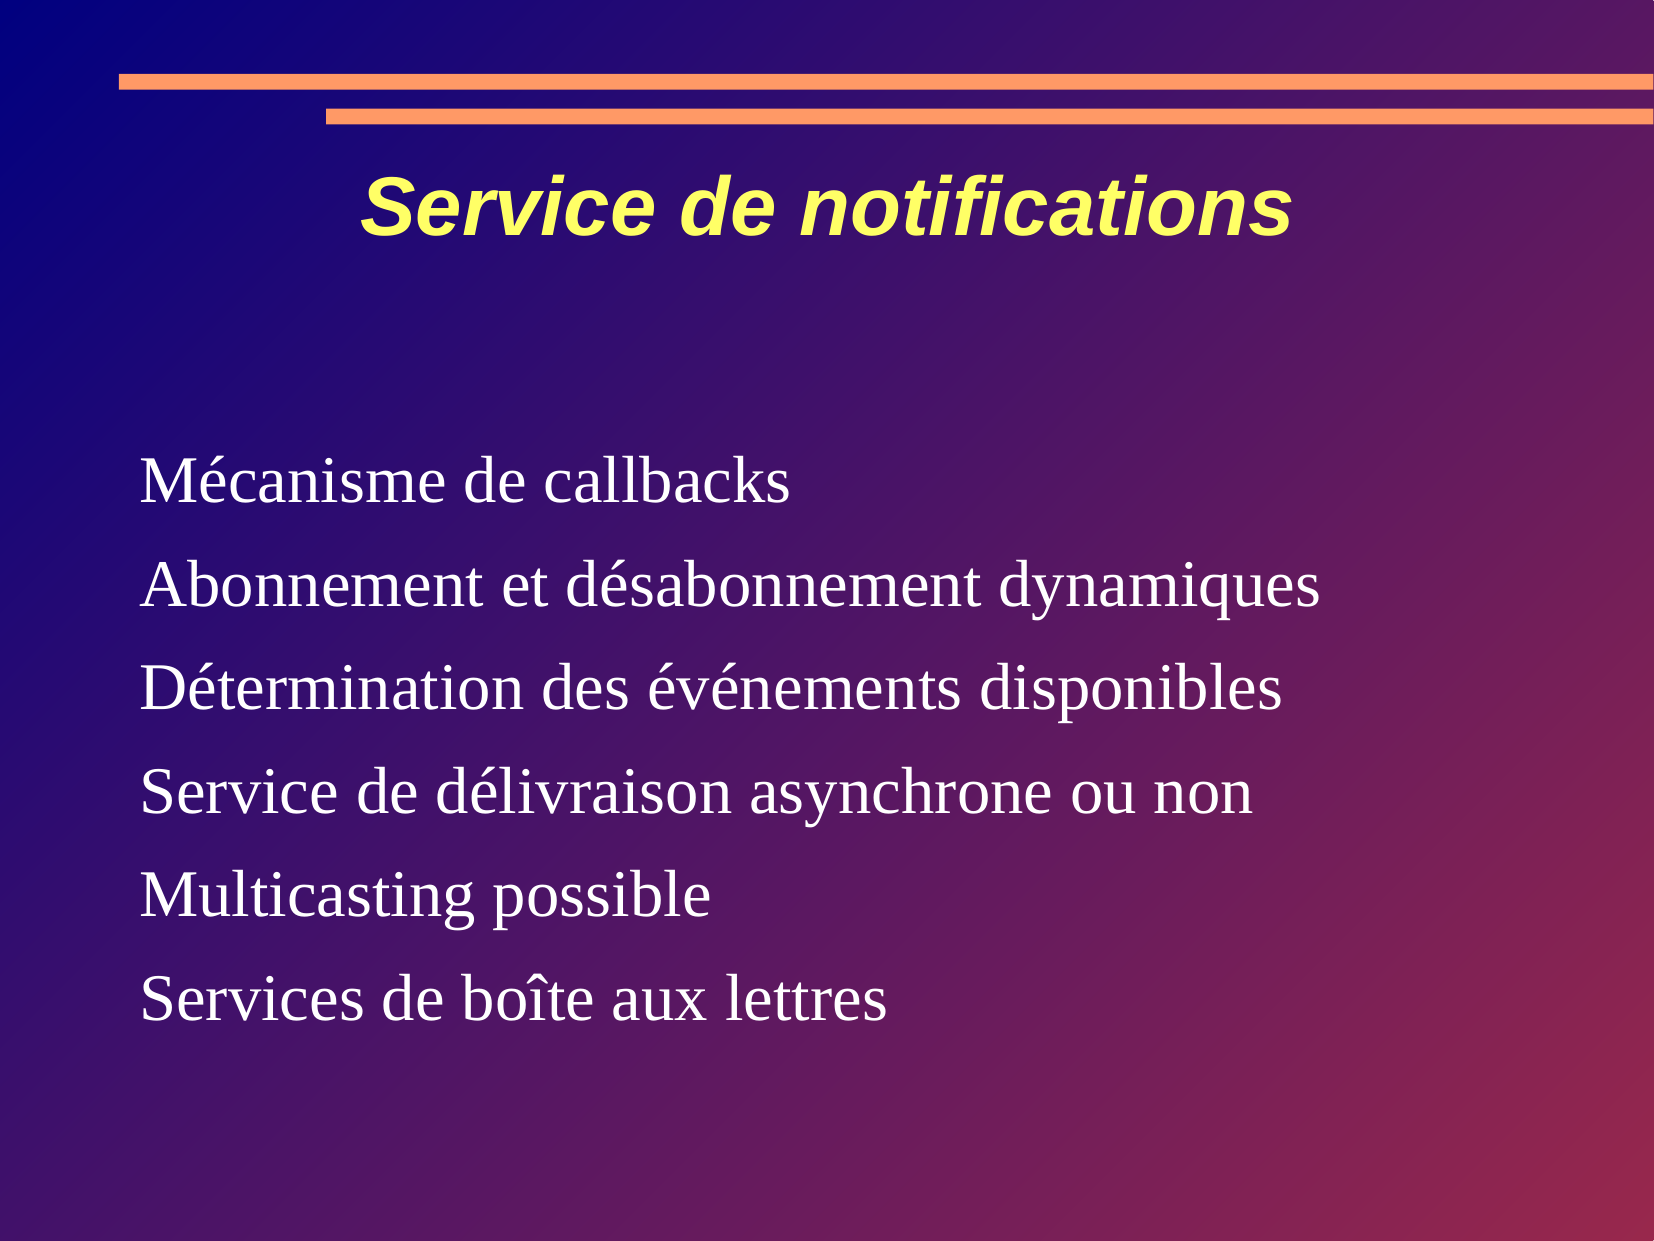

# Service de notifications
Mécanisme de callbacks
Abonnement et désabonnement dynamiques
Détermination des événements disponibles
Service de délivraison asynchrone ou non
Multicasting possible
Services de boîte aux lettres